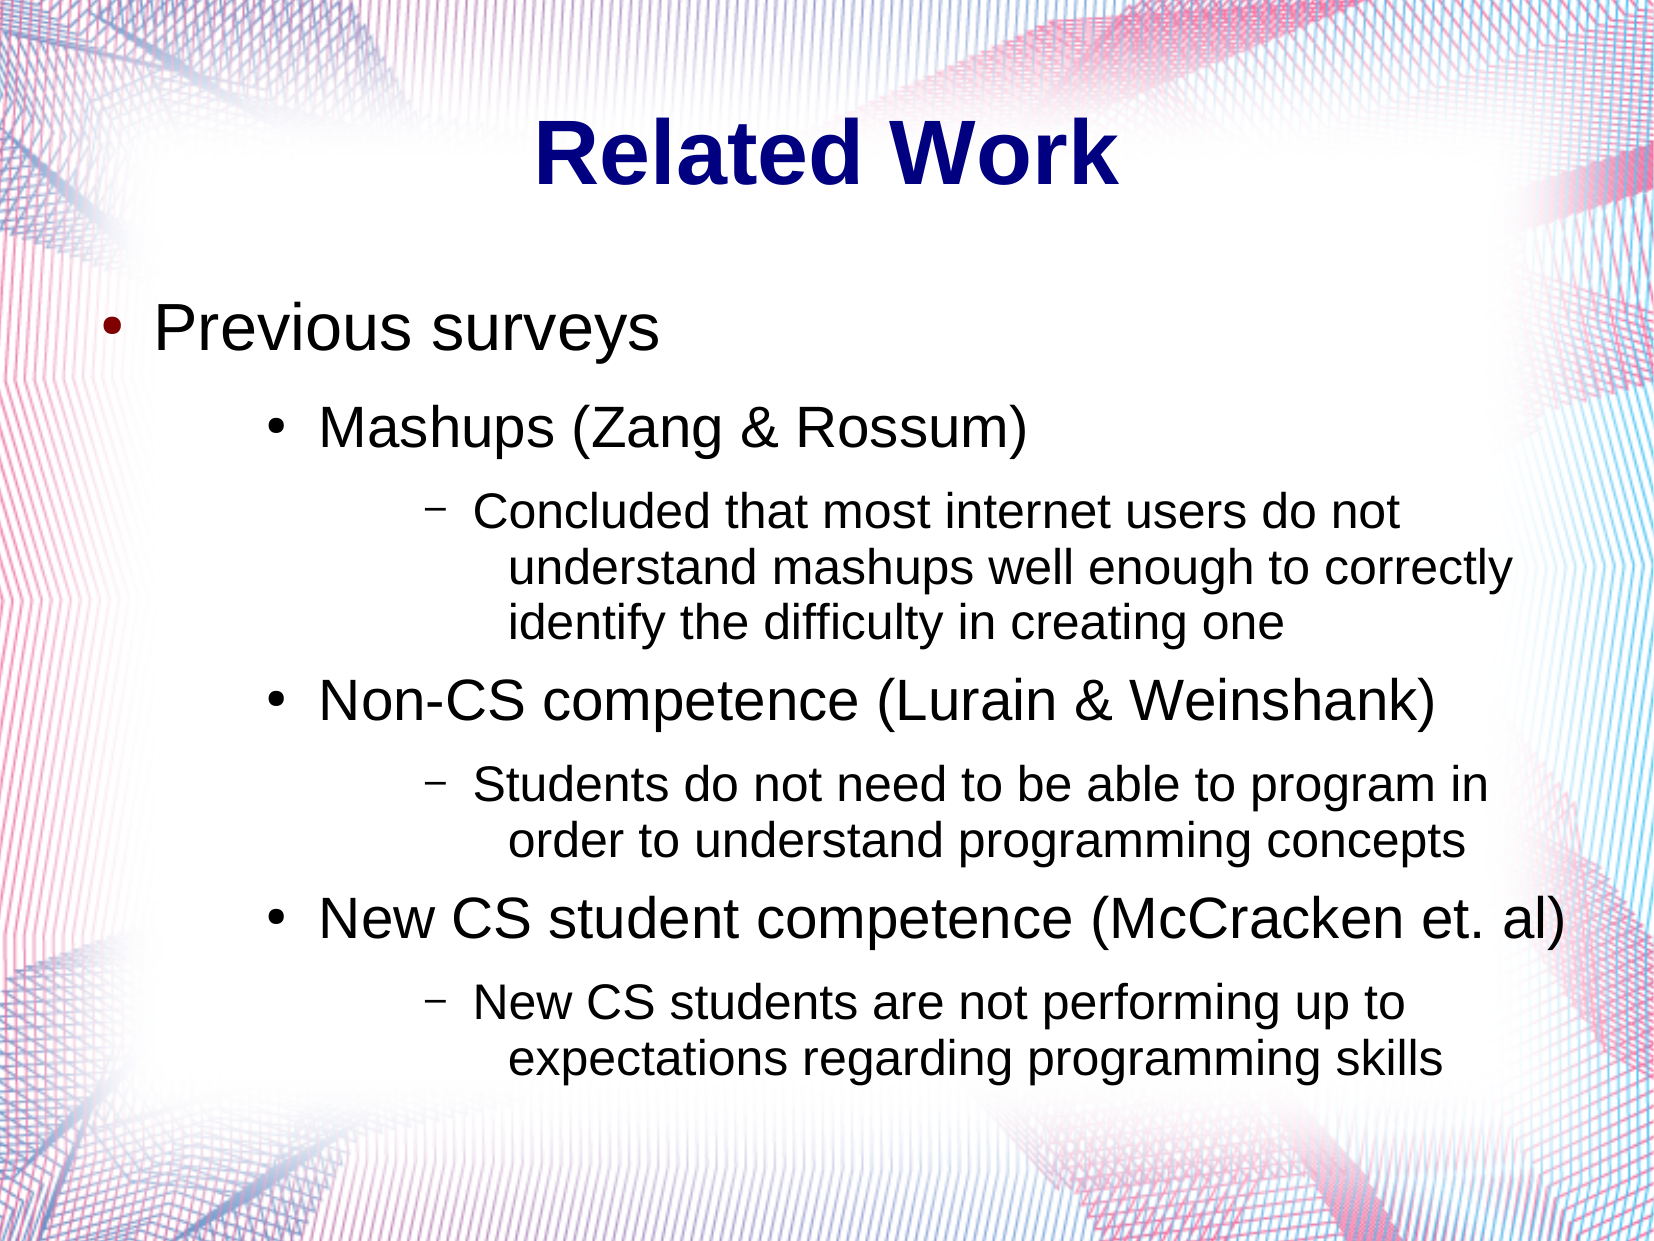

# Related Work
Previous surveys
Mashups (Zang & Rossum)
Concluded that most internet users do not understand mashups well enough to correctly identify the difficulty in creating one
Non-CS competence (Lurain & Weinshank)
Students do not need to be able to program in order to understand programming concepts
New CS student competence (McCracken et. al)
New CS students are not performing up to expectations regarding programming skills